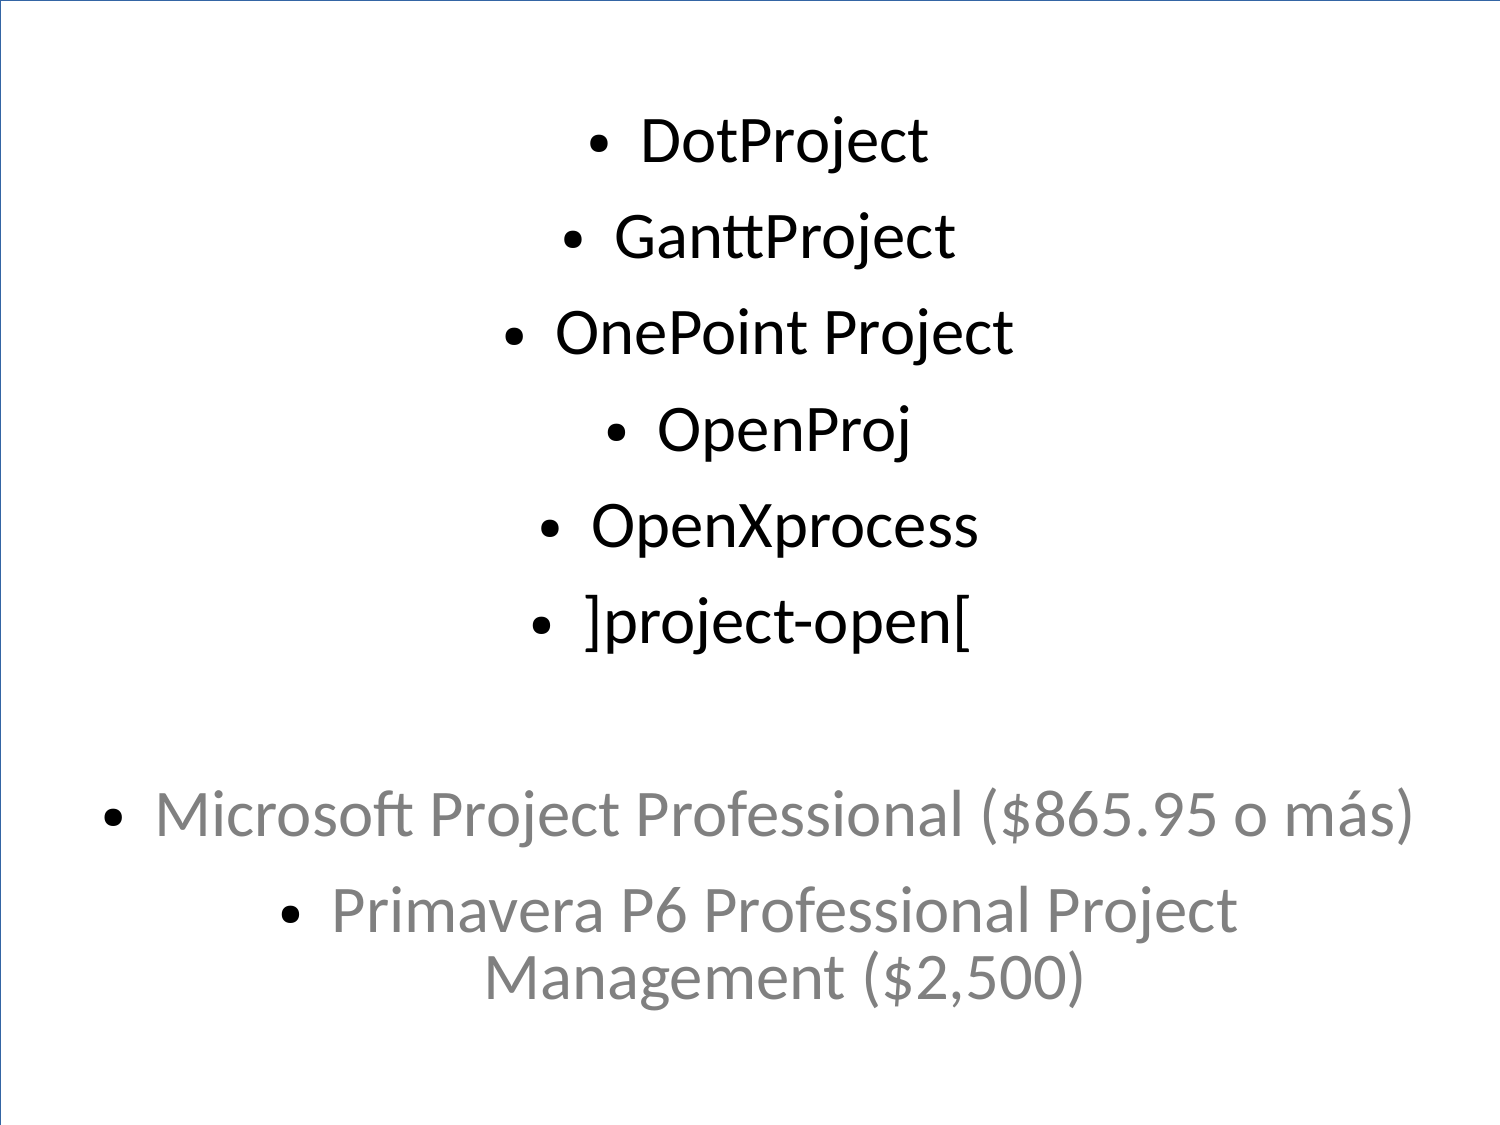

# DotProject
GanttProject
OnePoint Project
OpenProj
OpenXprocess
]project-open[
Microsoft Project Professional ($865.95 o más)
Primavera P6 Professional Project Management ($2,500)